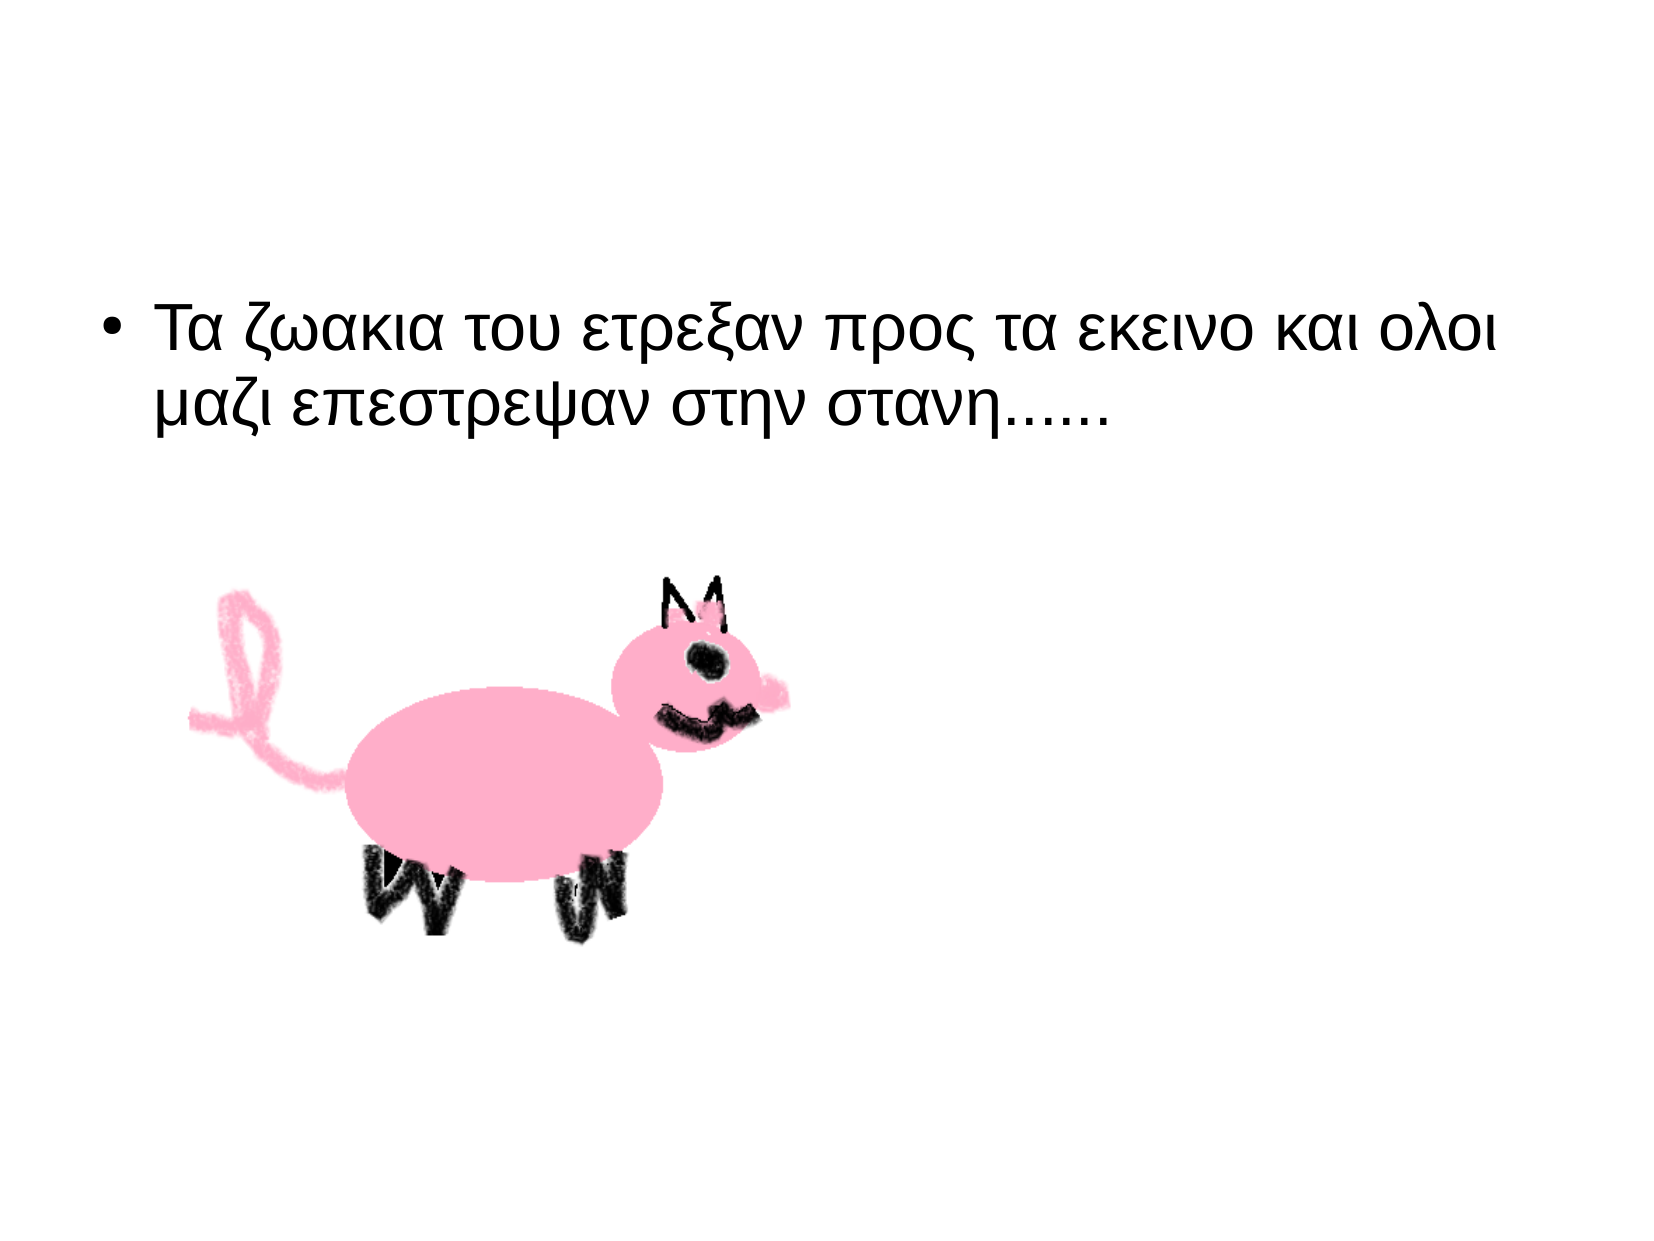

#
Τα ζωακια του ετρεξαν προς τα εκεινο και ολοι μαζι επεστρεψαν στην στανη......